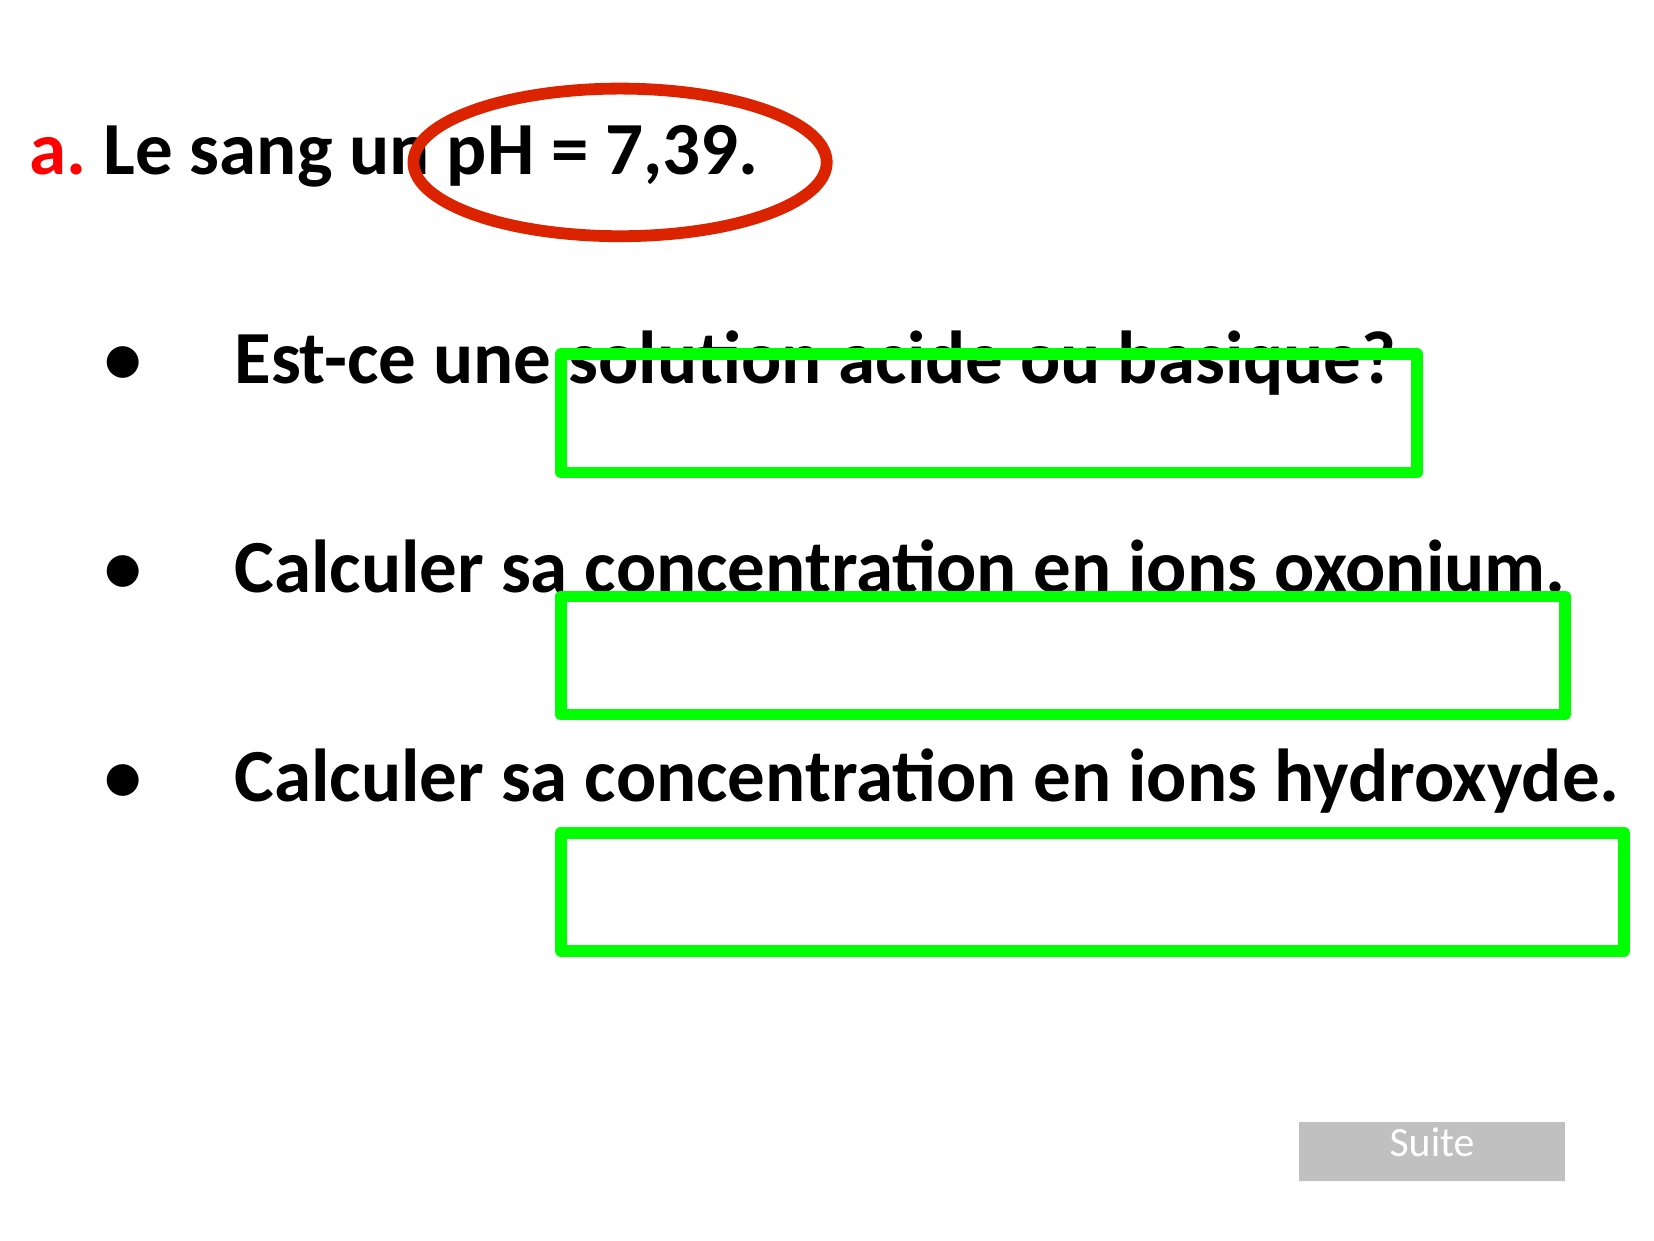

# a. Le sang un pH = 7,39.
•	Est-ce une solution acide ou basique?
•	Calculer sa concentration en ions oxonium.
•	Calculer sa concentration en ions hydroxyde.
Suite